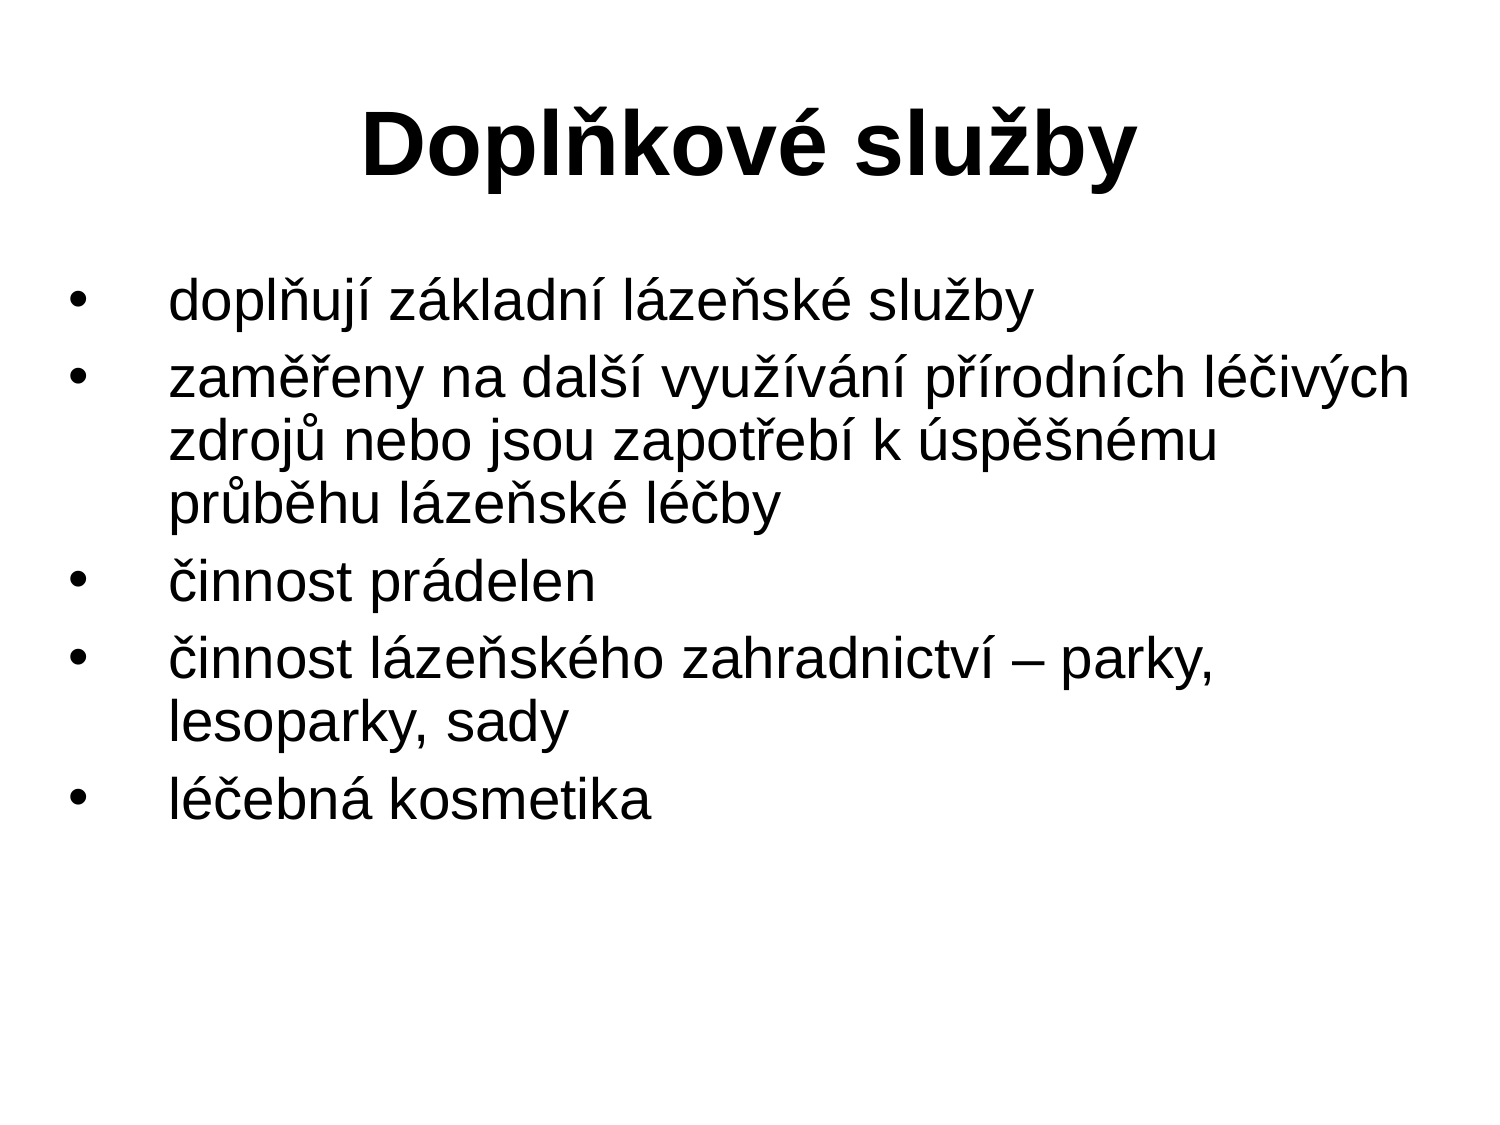

# Doplňkové služby
doplňují základní lázeňské služby
zaměřeny na další využívání přírodních léčivých zdrojů nebo jsou zapotřebí k úspěšnému průběhu lázeňské léčby
činnost prádelen
činnost lázeňského zahradnictví – parky, lesoparky, sady
léčebná kosmetika